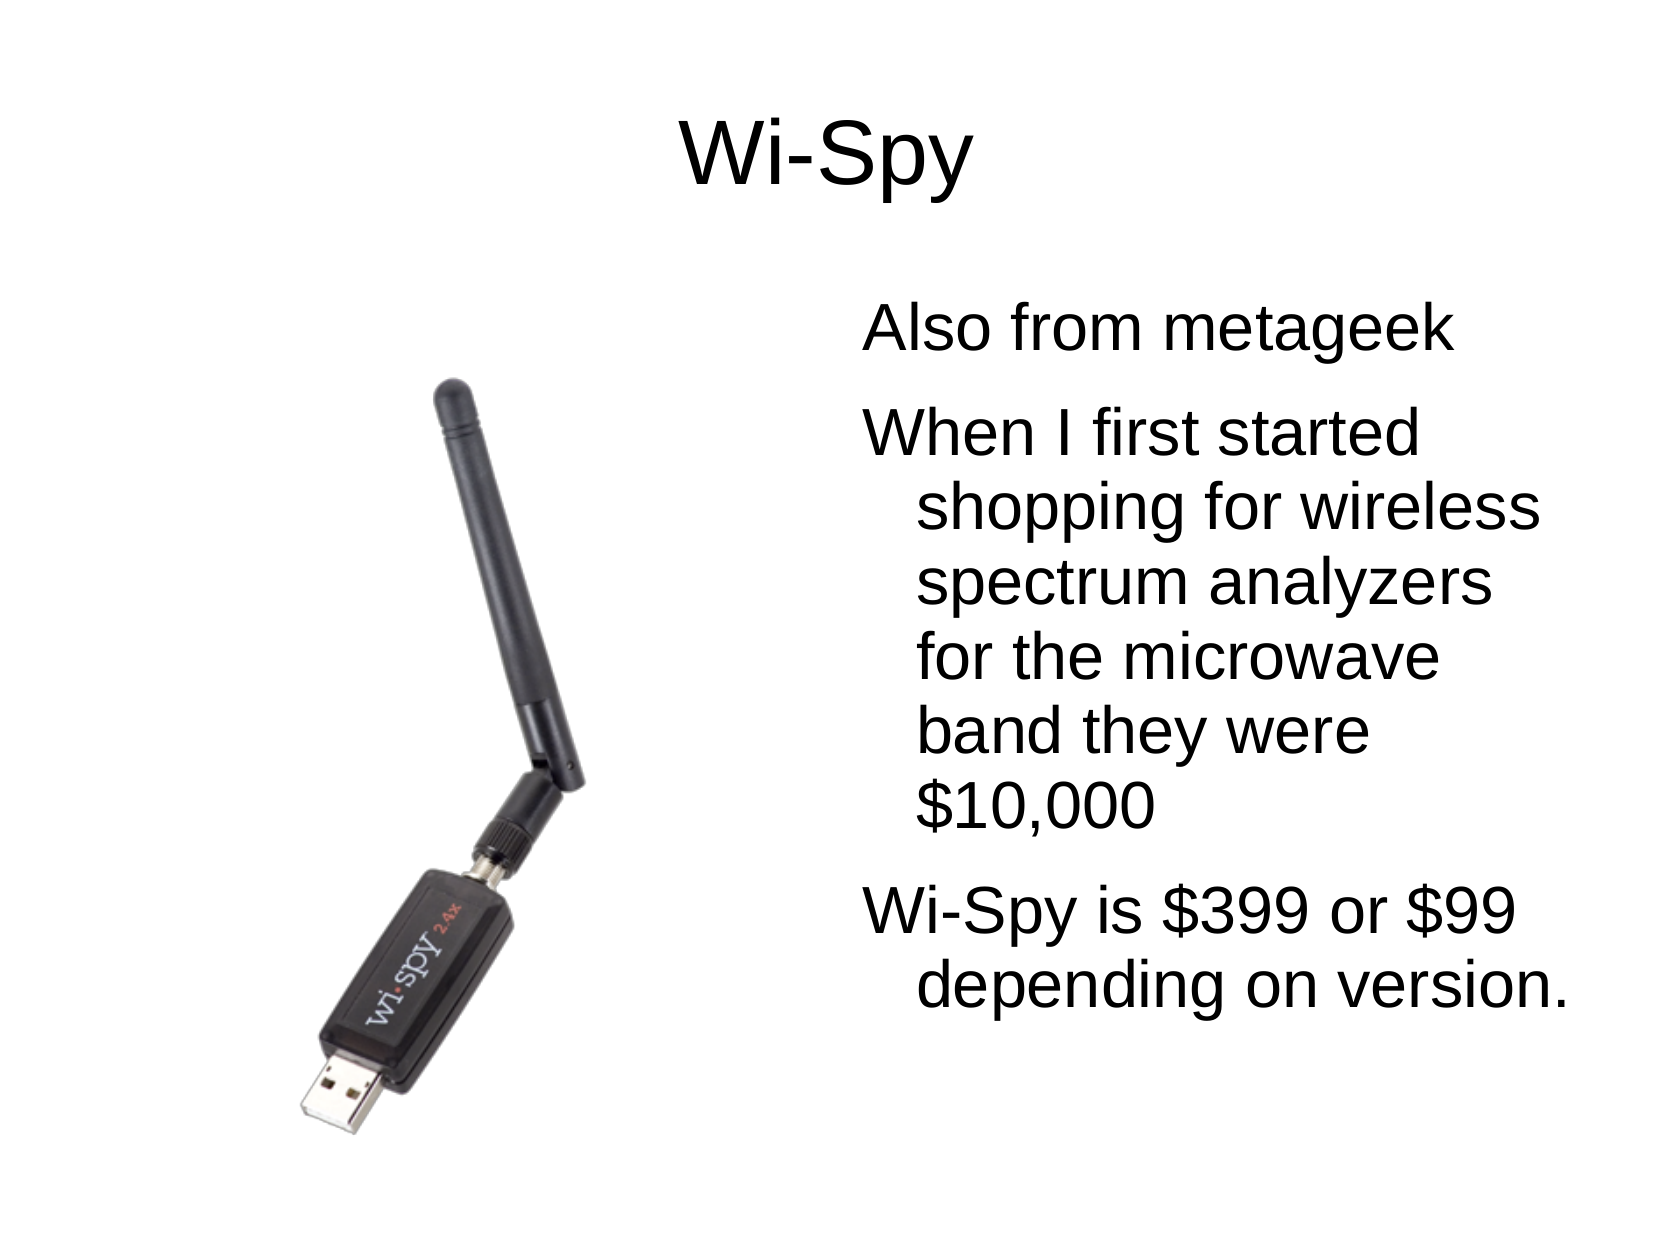

# Wi-Spy
Also from metageek
When I first started shopping for wireless spectrum analyzers for the microwave band they were $10,000
Wi-Spy is $399 or $99 depending on version.